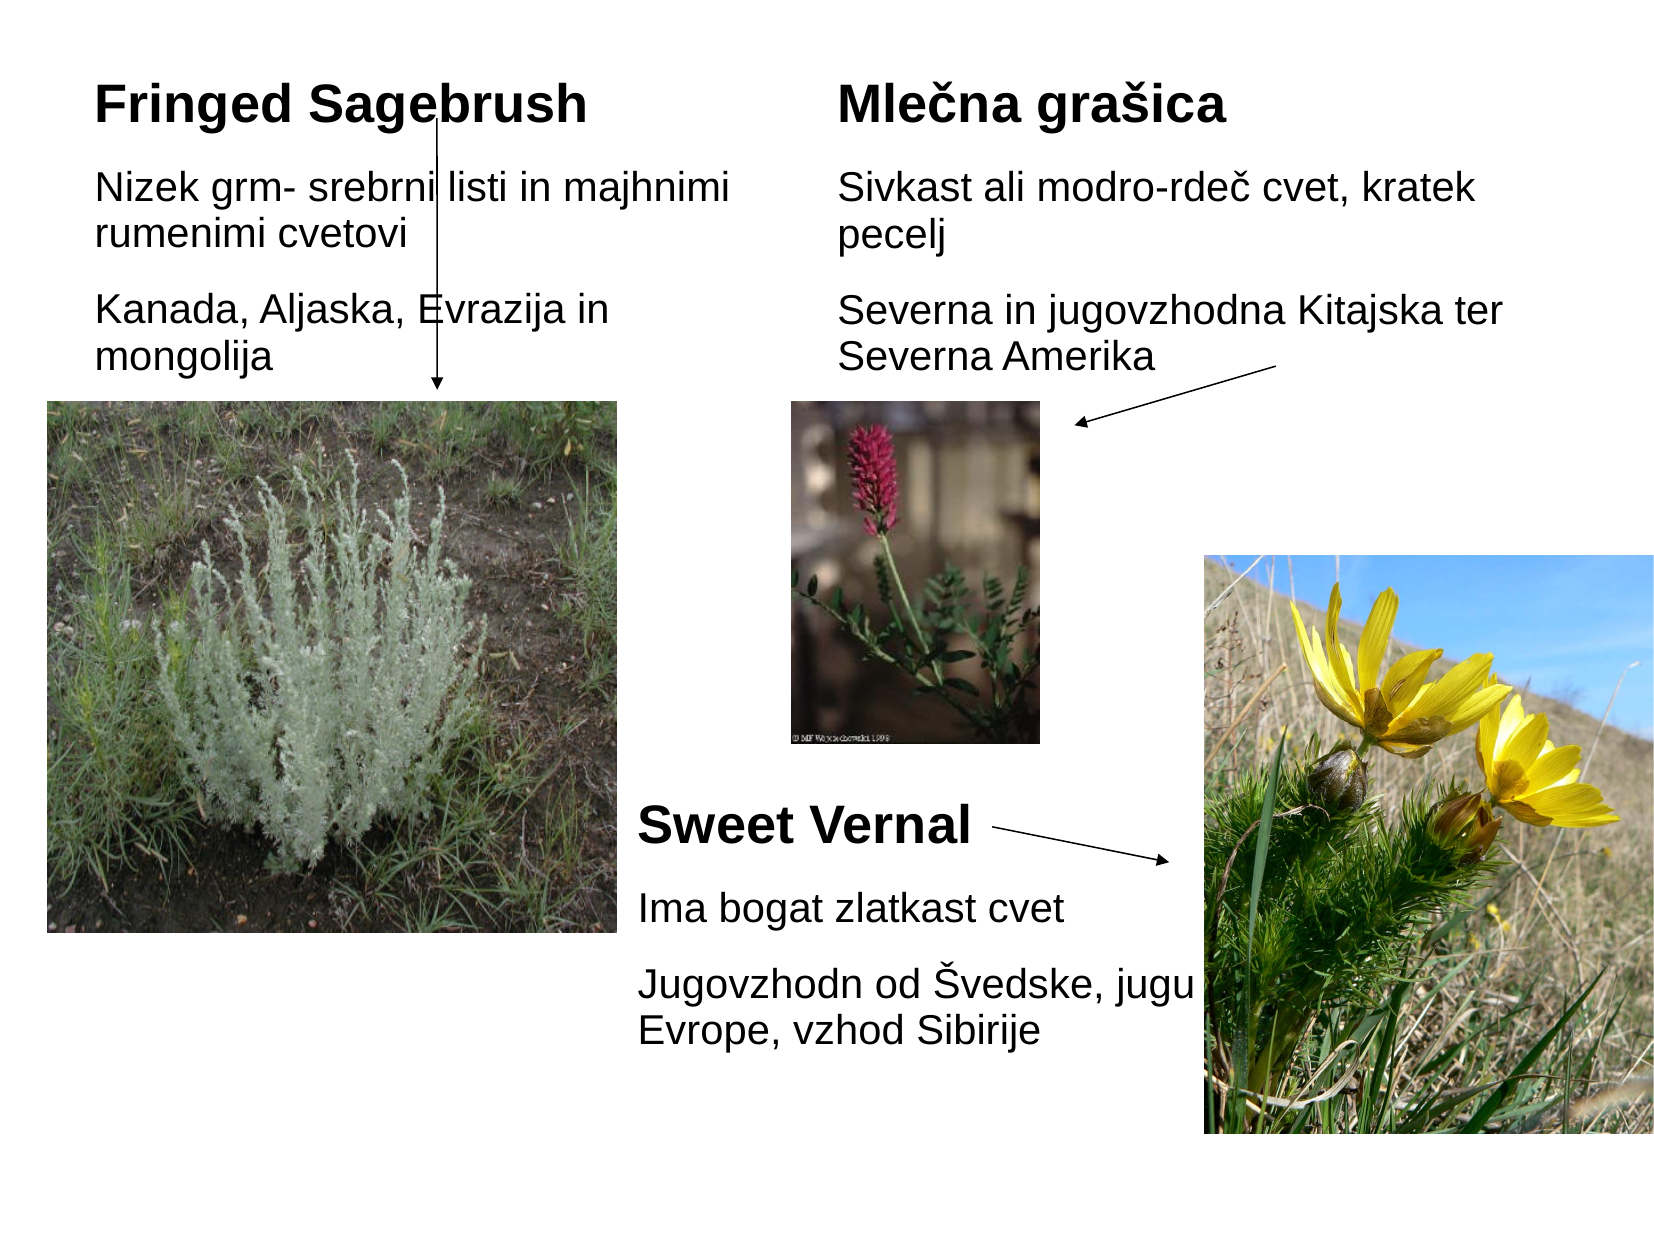

Fringed Sagebrush
Nizek grm- srebrni listi in majhnimi rumenimi cvetovi
Kanada, Aljaska, Evrazija in mongolija
Mlečna grašica
Sivkast ali modro-rdeč cvet, kratek pecelj
Severna in jugovzhodna Kitajska ter Severna Amerika
Sweet Vernal
Ima bogat zlatkast cvet
Jugovzhodn od Švedske, jugu Evrope, vzhod Sibirije